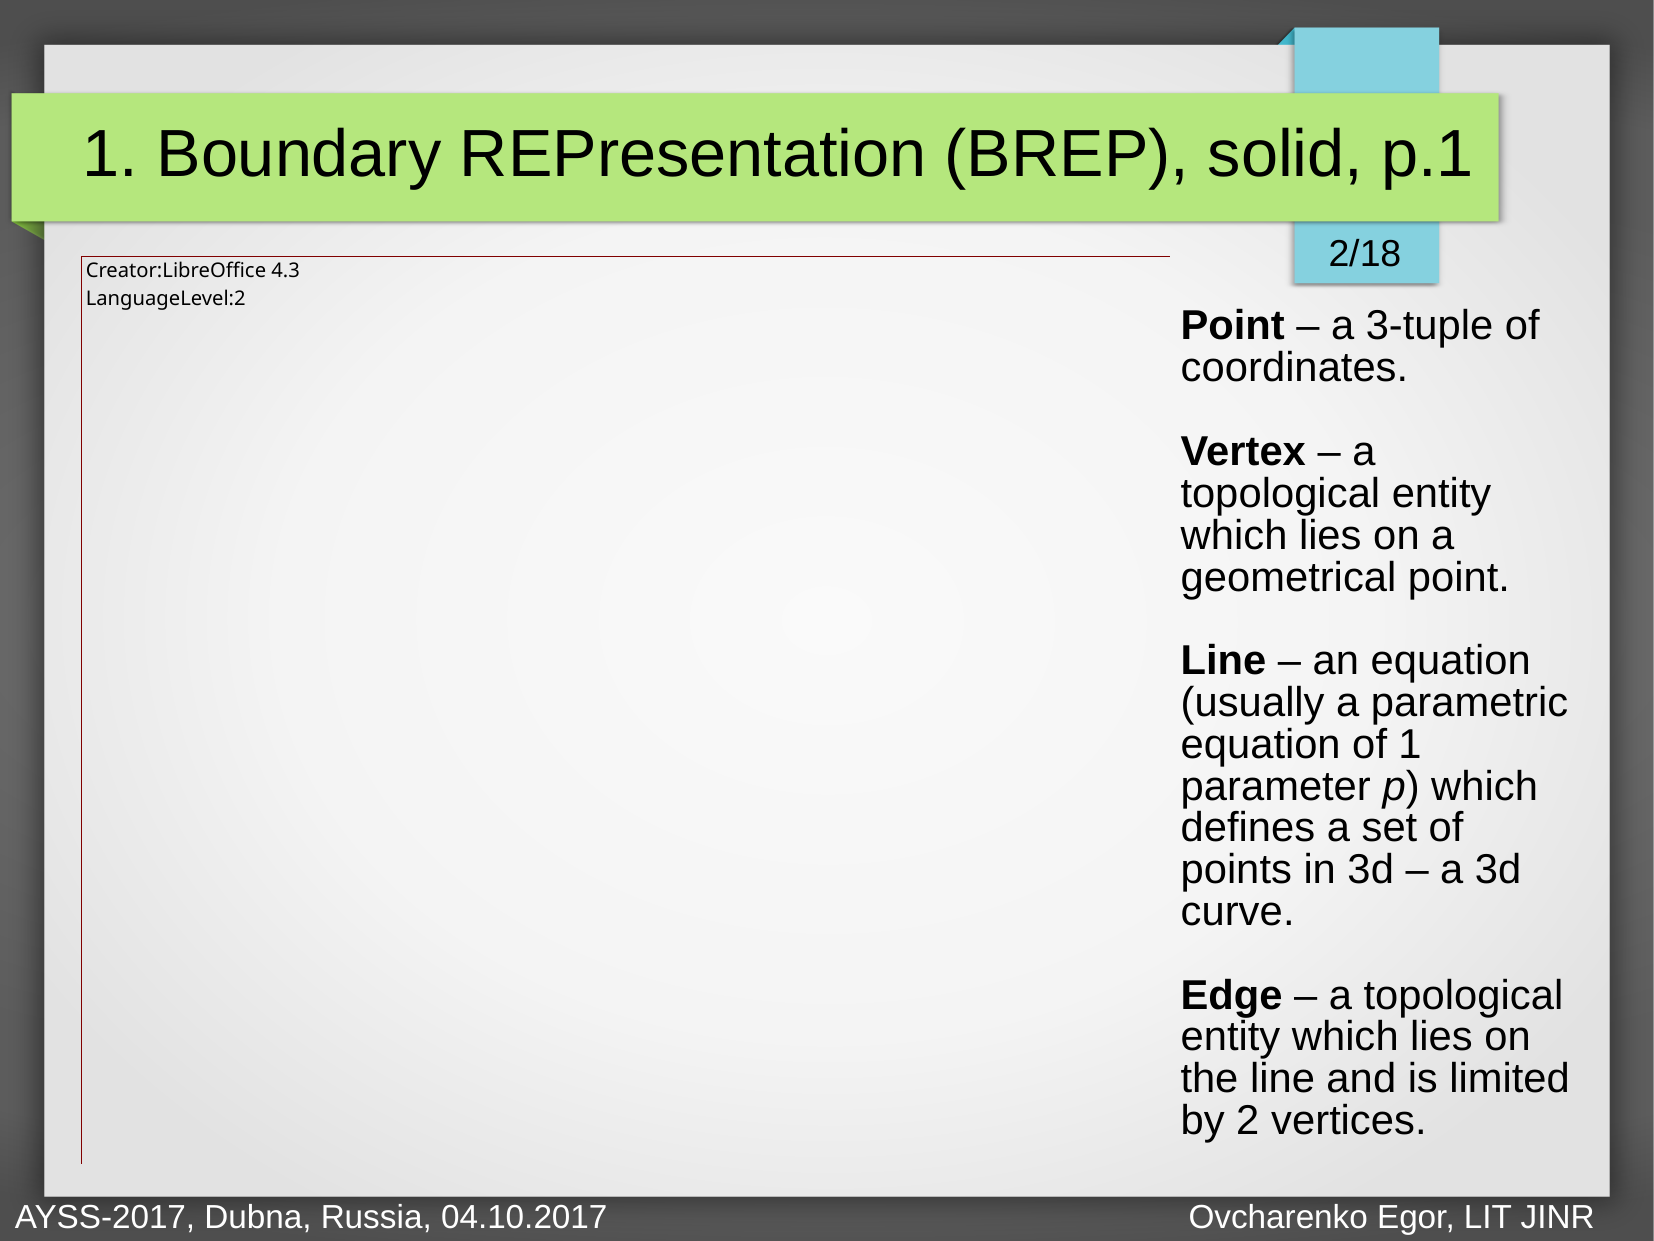

# 1. Boundary REPresentation (BREP), solid, p.1
2/18
Point – a 3-tuple of coordinates.
Vertex – a topological entity which lies on a geometrical point.
Line – an equation (usually a parametric equation of 1 parameter p) which defines a set of points in 3d – a 3d curve.
Edge – a topological entity which lies on the line and is limited by 2 vertices.
AYSS-2017, Dubna, Russia, 04.10.2017 Ovcharenko Egor, LIT JINR